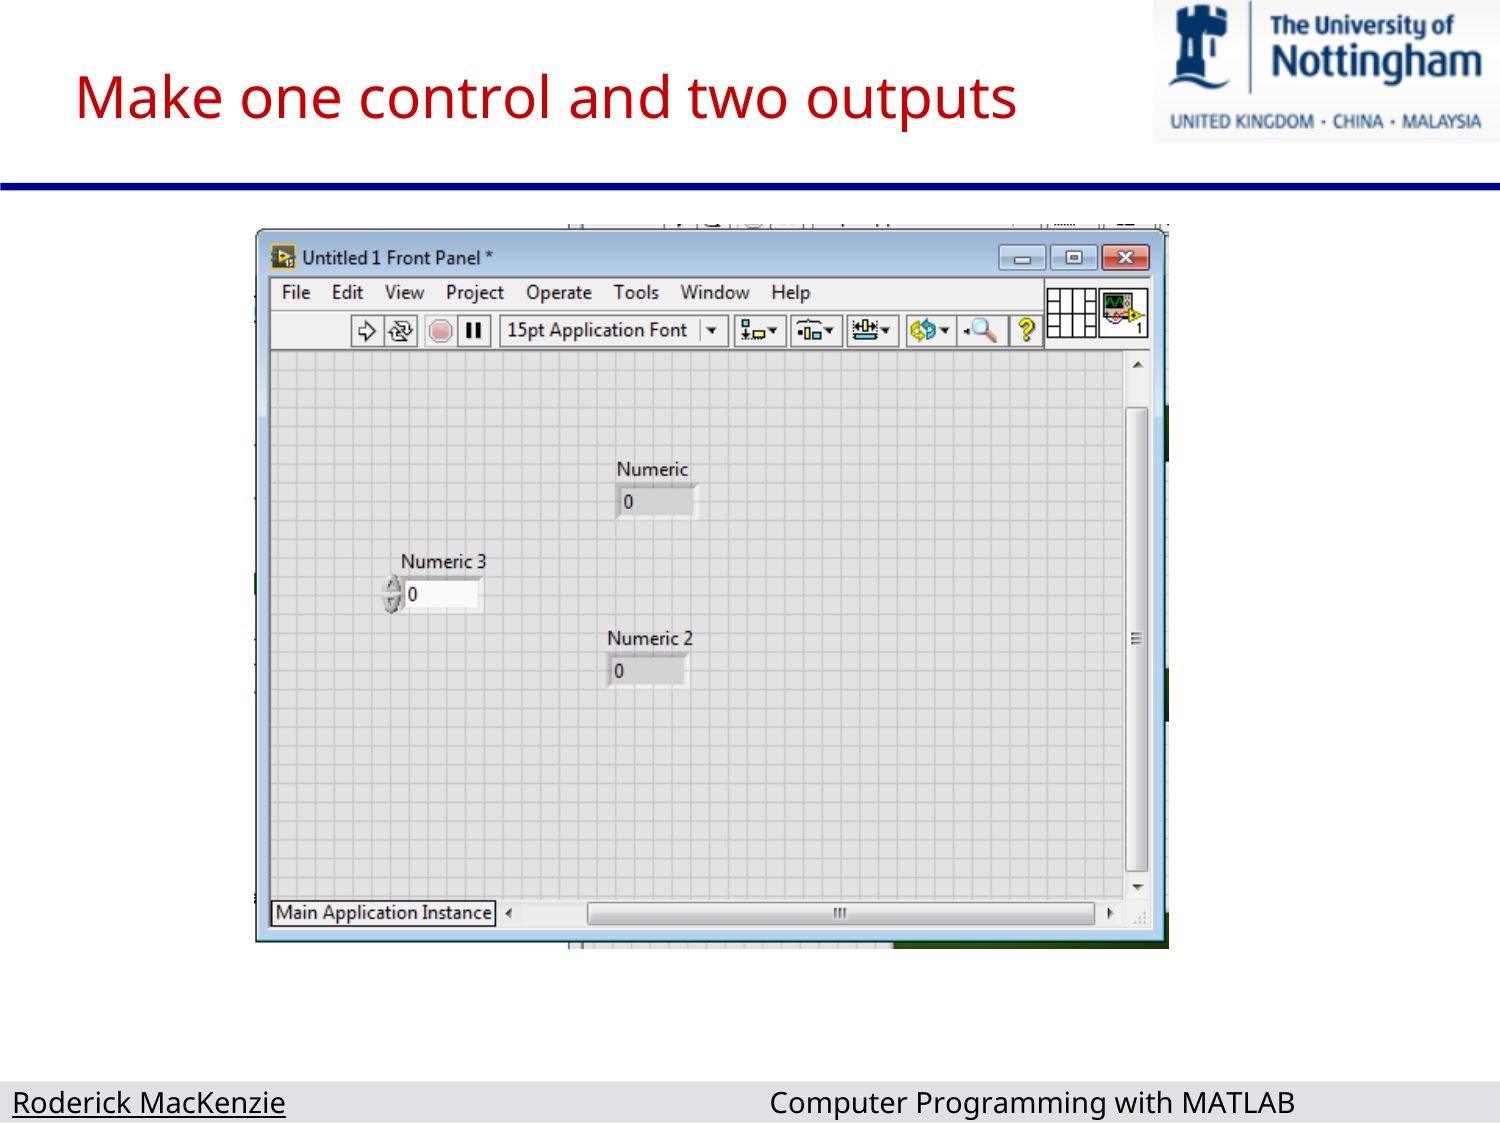

# Make one control and two outputs